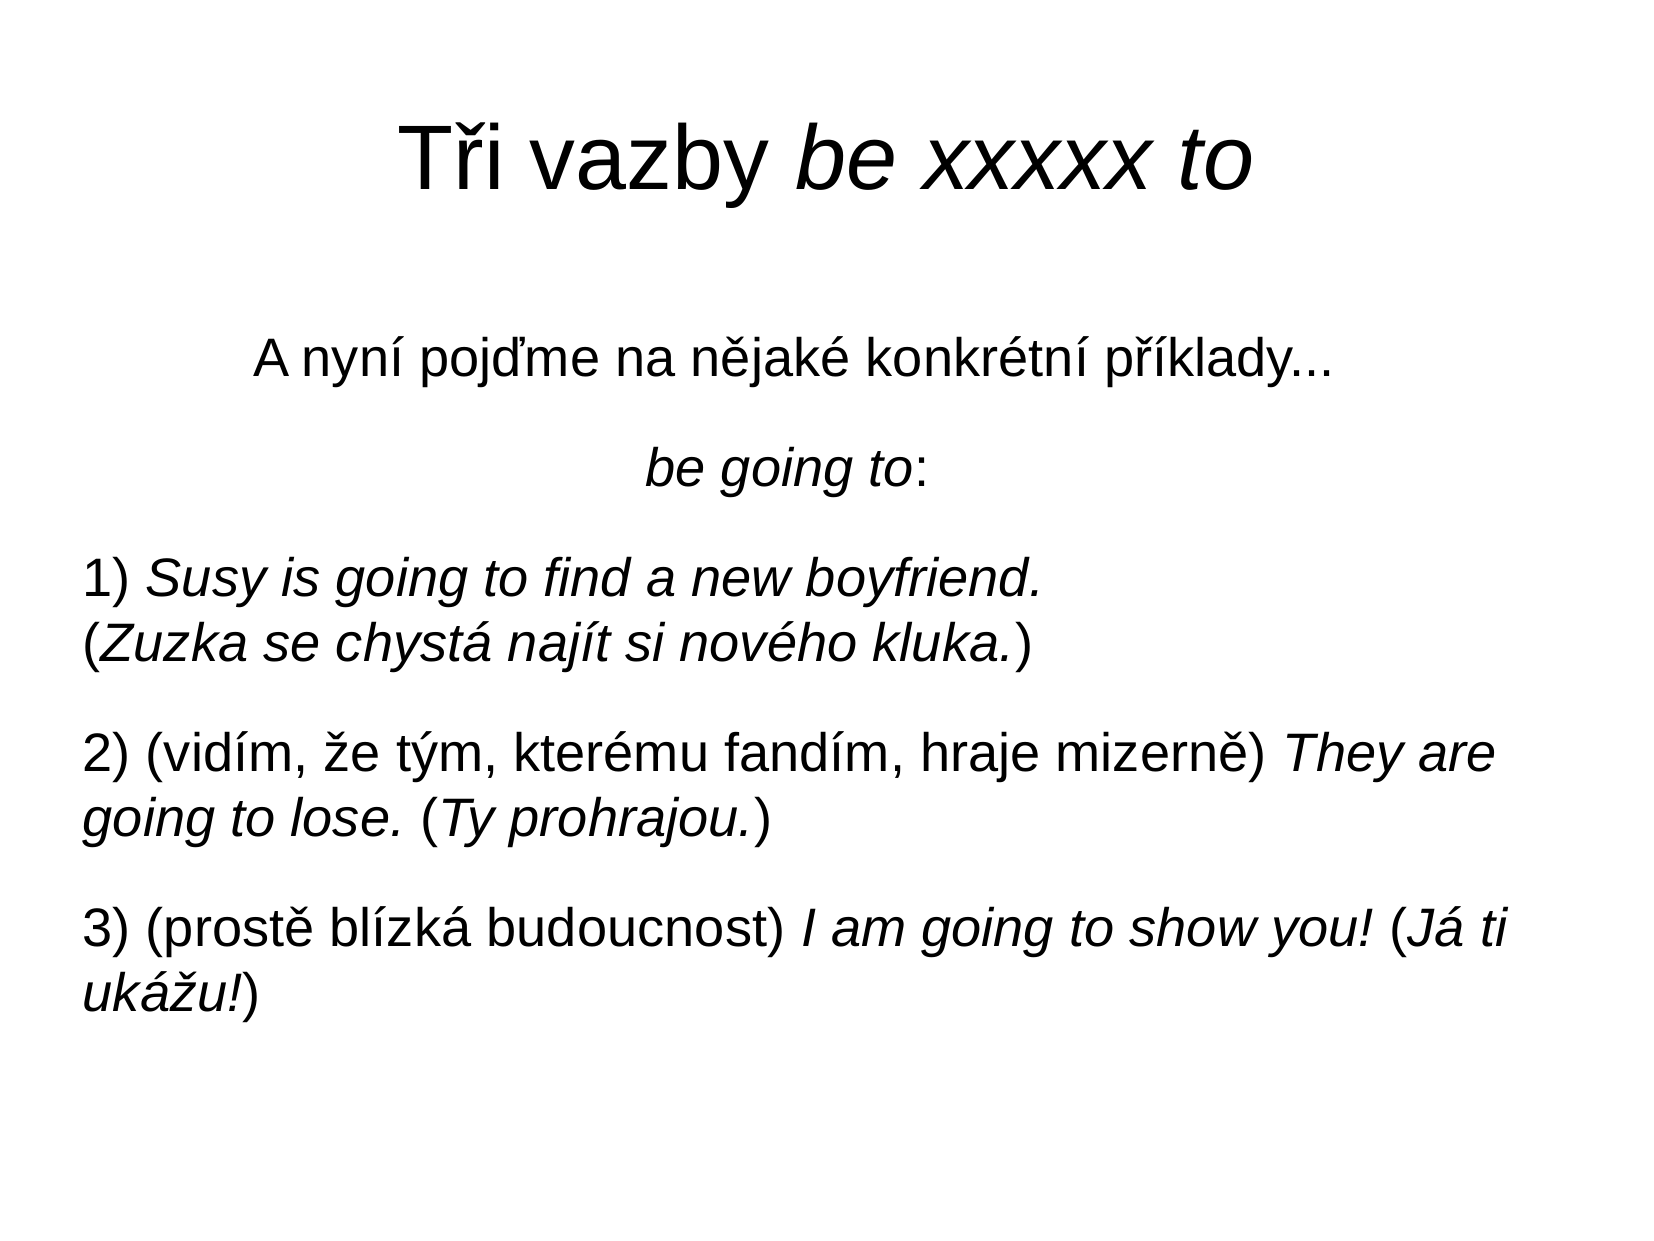

Tři vazby be xxxxx to
A nyní pojďme na nějaké konkrétní příklady...
be going to:
1) Susy is going to find a new boyfriend.
(Zuzka se chystá najít si nového kluka.)
2) (vidím, že tým, kterému fandím, hraje mizerně) They are going to lose. (Ty prohrajou.)
3) (prostě blízká budoucnost) I am going to show you! (Já ti ukážu!)